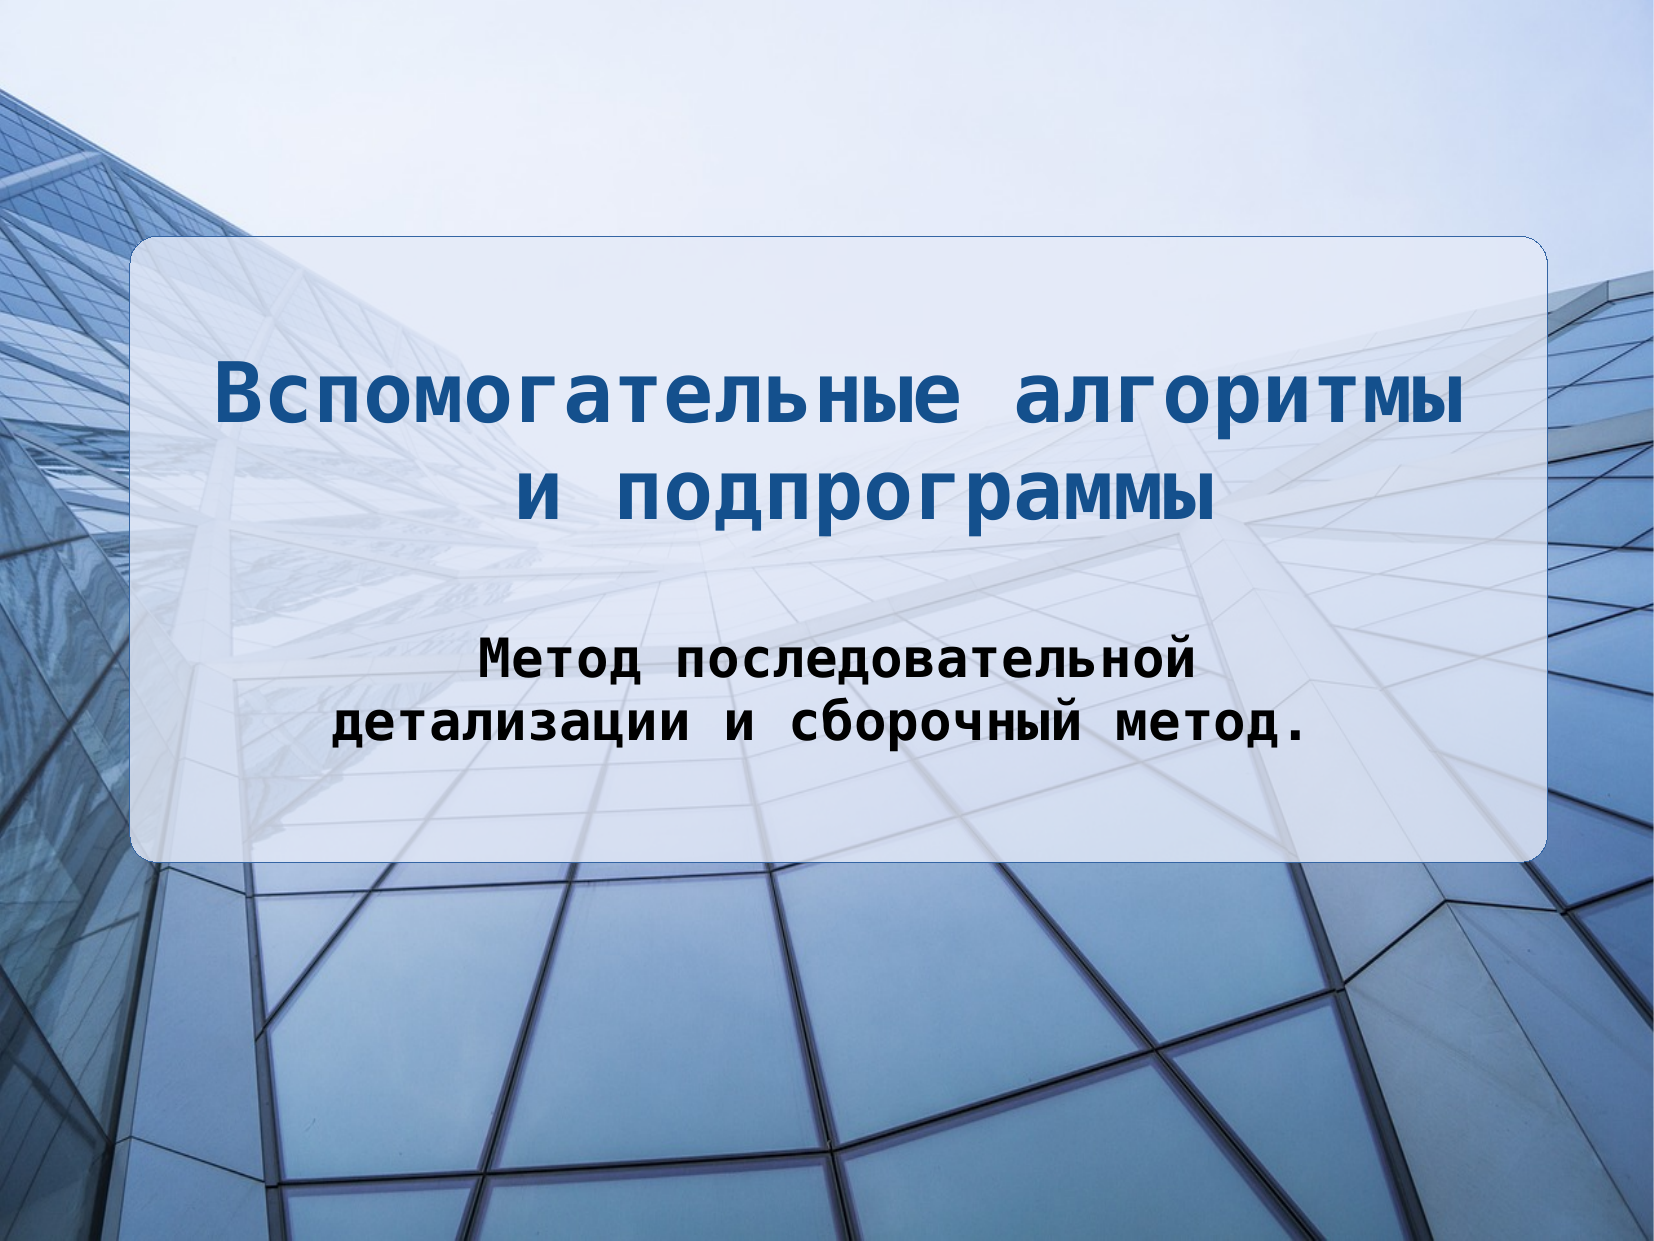

Вспомогательные алгоритмы
 и подпрограммы
Метод последовательной детализации и сборочный метод.